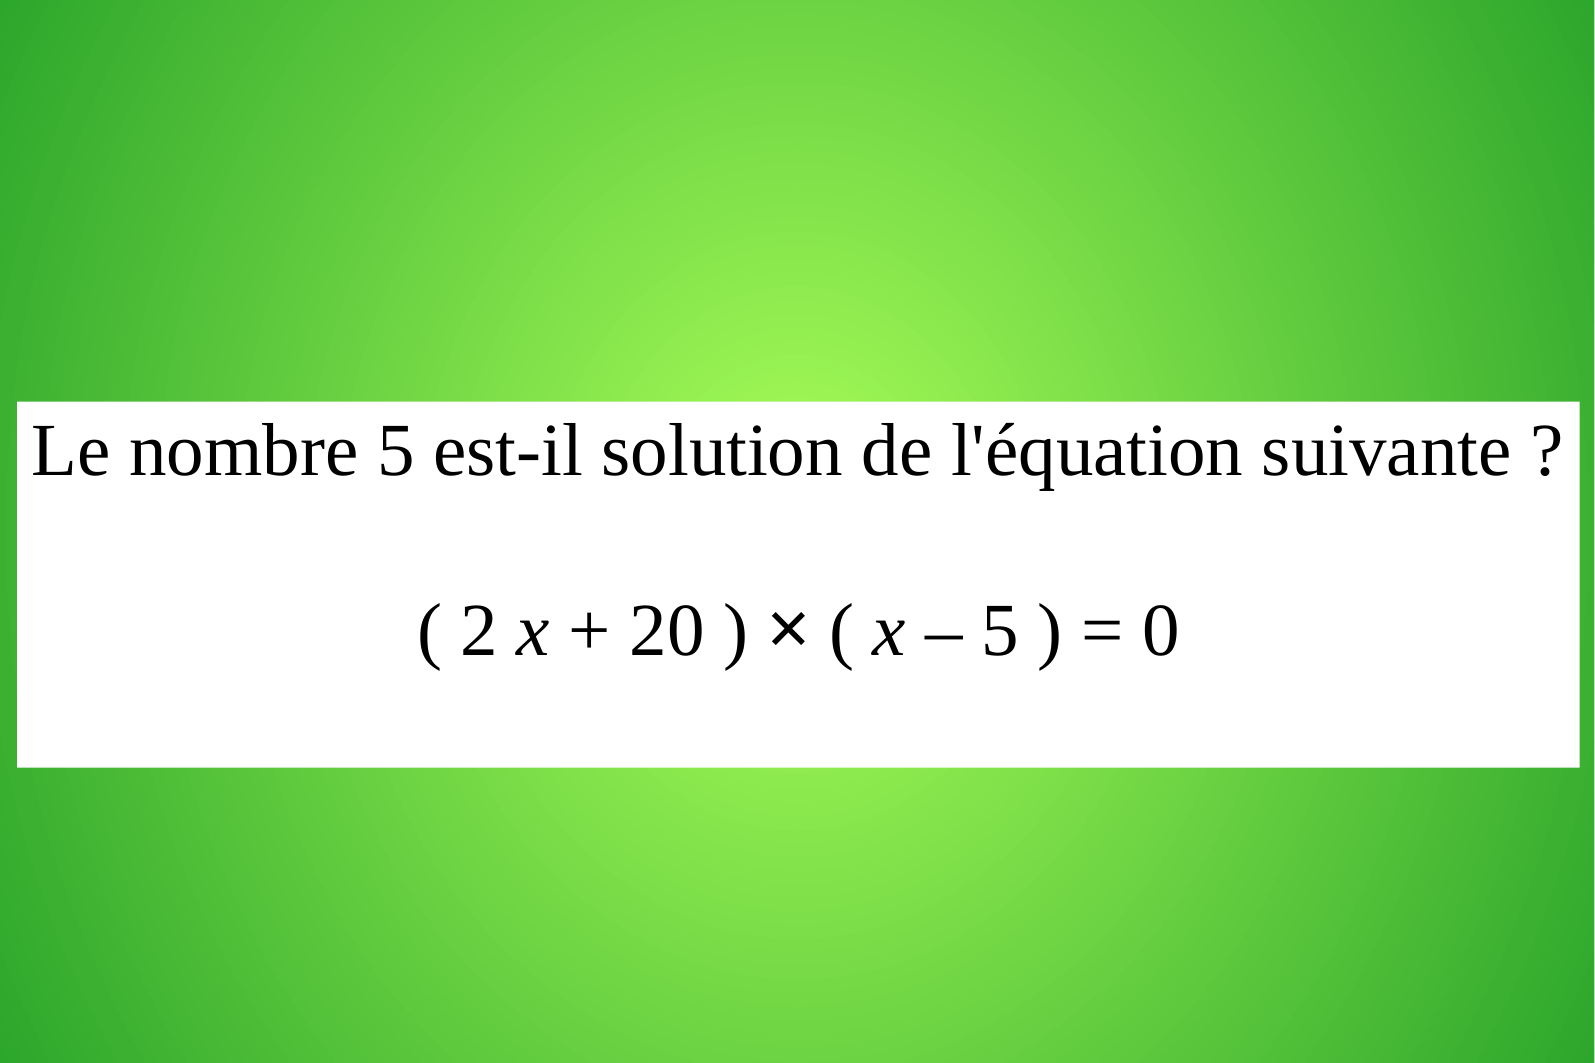

Le nombre 5 est-il solution de l'équation suivante ?
( 2 x + 20 ) × ( x – 5 ) = 0